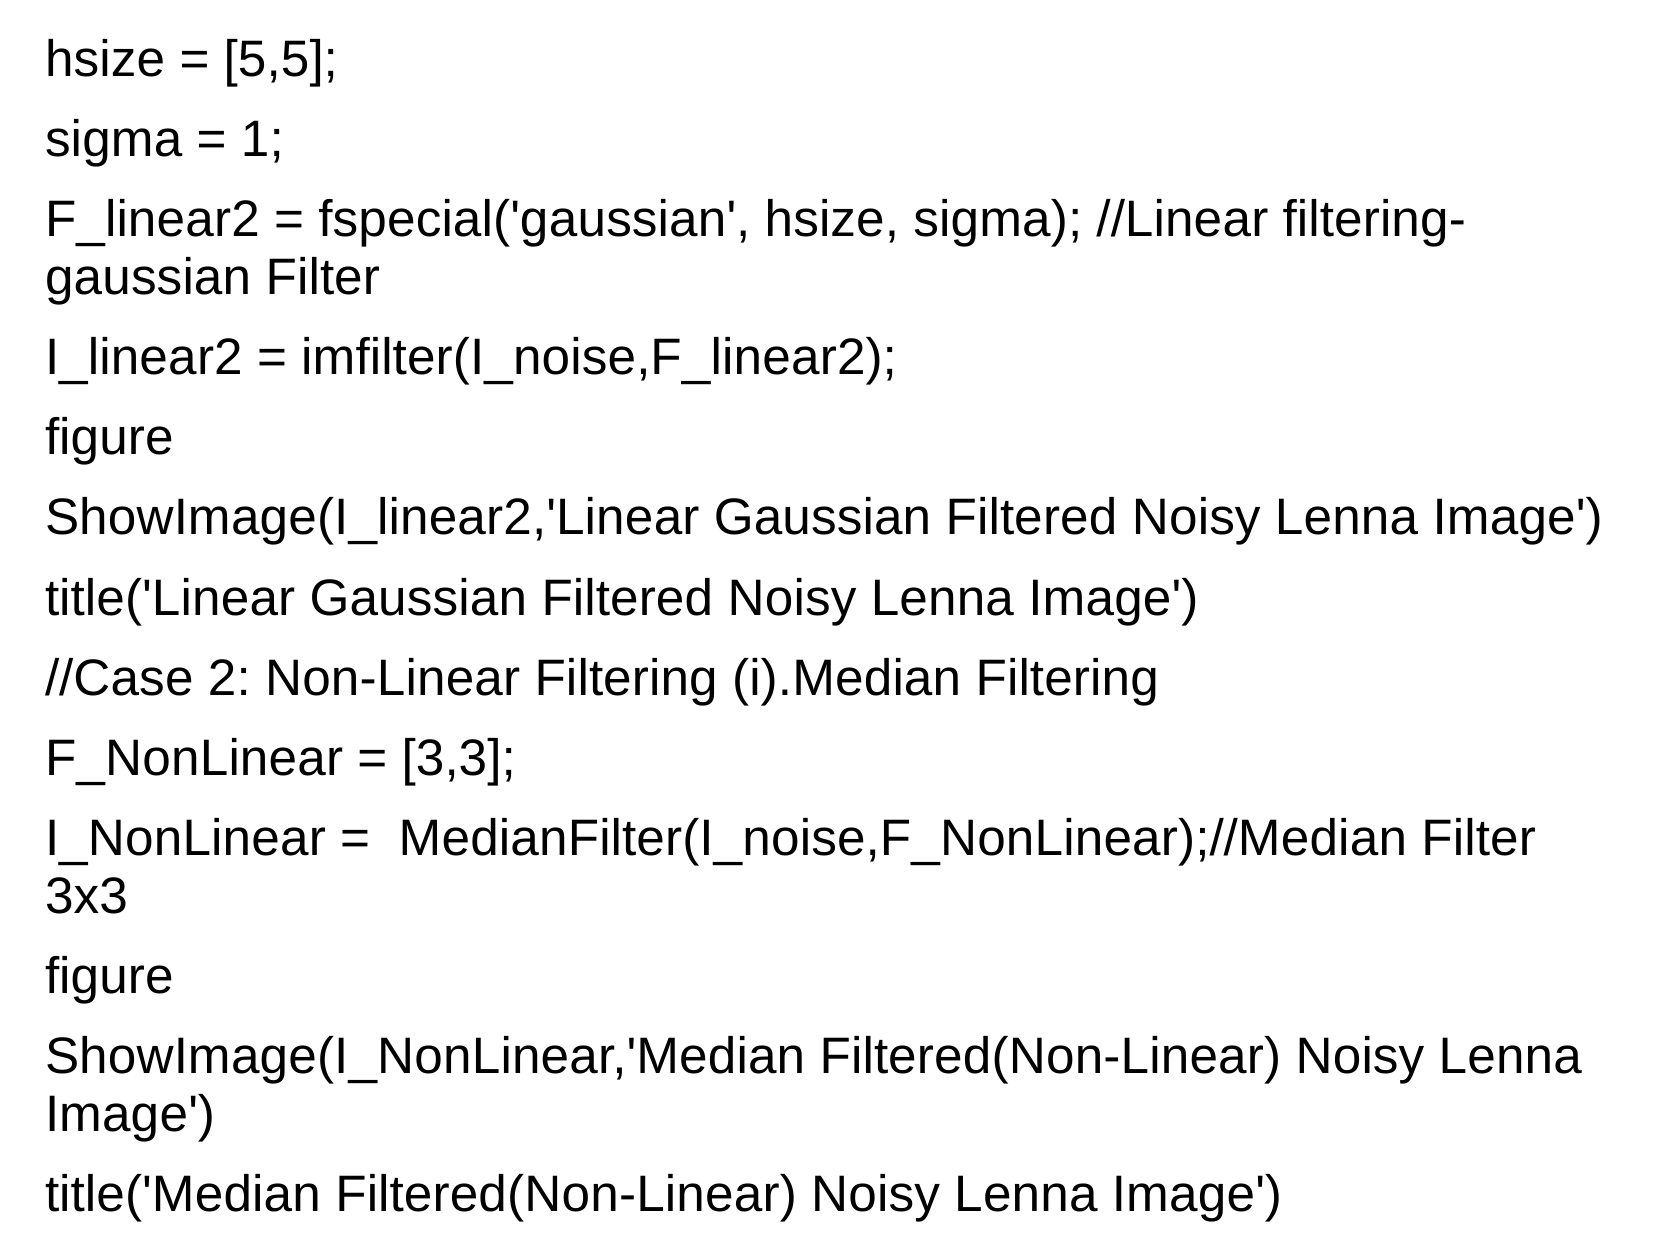

# hsize = [5,5];
sigma = 1;
F_linear2 = fspecial('gaussian', hsize, sigma); //Linear filtering- gaussian Filter
I_linear2 = imfilter(I_noise,F_linear2);
figure
ShowImage(I_linear2,'Linear Gaussian Filtered Noisy Lenna Image')
title('Linear Gaussian Filtered Noisy Lenna Image')
//Case 2: Non-Linear Filtering (i).Median Filtering
F_NonLinear = [3,3];
I_NonLinear = MedianFilter(I_noise,F_NonLinear);//Median Filter 3x3
figure
ShowImage(I_NonLinear,'Median Filtered(Non-Linear) Noisy Lenna Image')
title('Median Filtered(Non-Linear) Noisy Lenna Image')